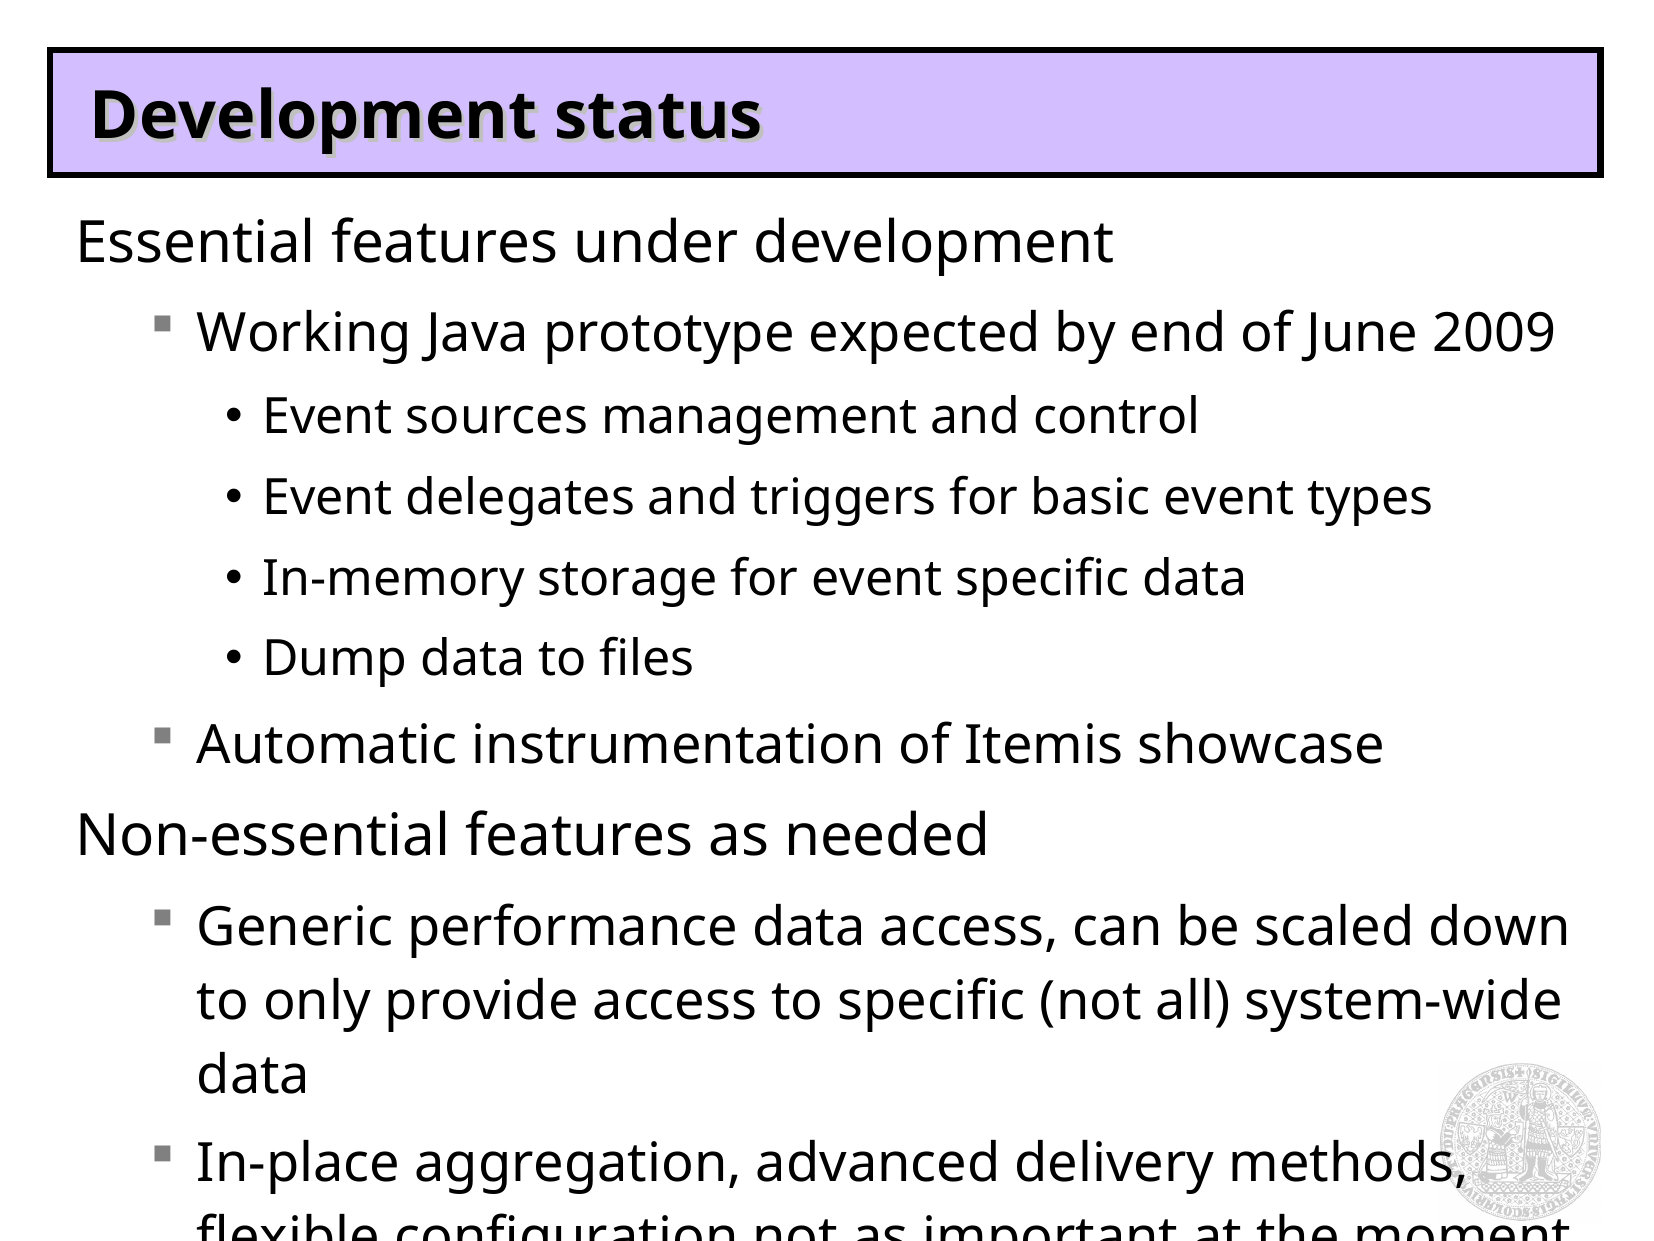

# Development status
Essential features under development
Working Java prototype expected by end of June 2009
Event sources management and control
Event delegates and triggers for basic event types
In-memory storage for event specific data
Dump data to files
Automatic instrumentation of Itemis showcase
Non-essential features as needed
Generic performance data access, can be scaled down to only provide access to specific (not all) system-wide data
In-place aggregation, advanced delivery methods, flexible configuration not as important at the moment